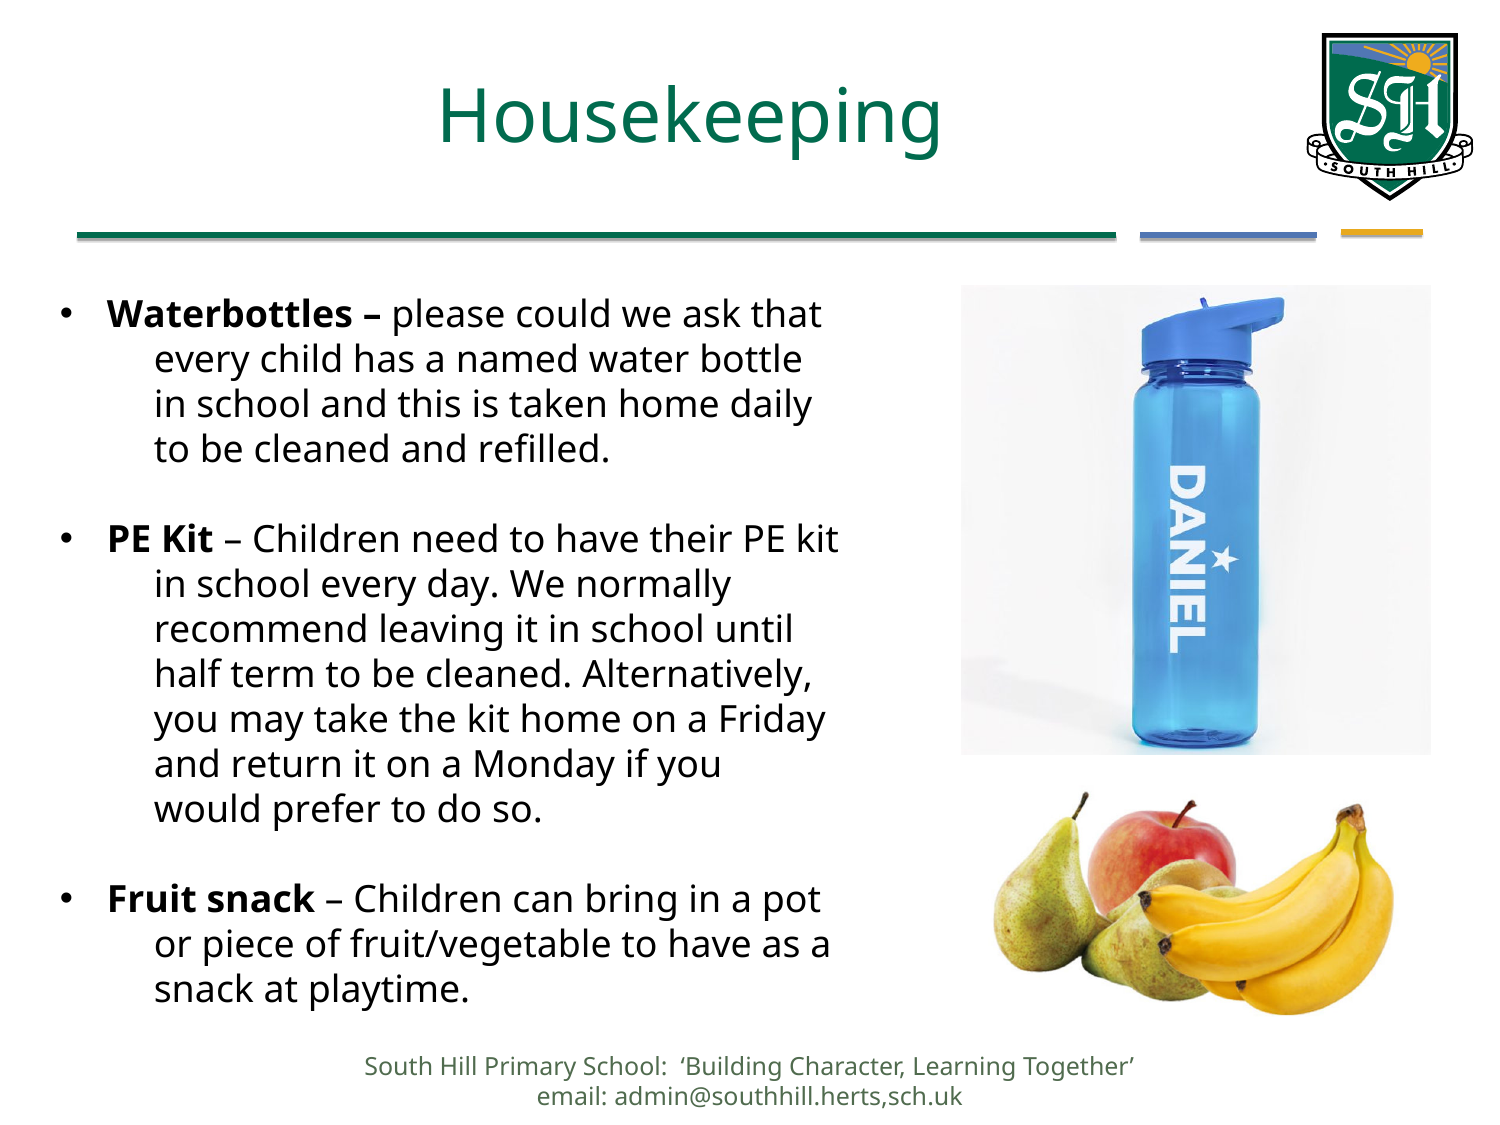

# Housekeeping
Waterbottles – please could we ask that every child has a named water bottle in school and this is taken home daily to be cleaned and refilled.
PE Kit – Children need to have their PE kit in school every day. We normally recommend leaving it in school until half term to be cleaned. Alternatively, you may take the kit home on a Friday and return it on a Monday if you would prefer to do so.
Fruit snack – Children can bring in a pot or piece of fruit/vegetable to have as a snack at playtime.
South Hill Primary School: ‘Building Character, Learning Together’
email: admin@southhill.herts,sch.uk